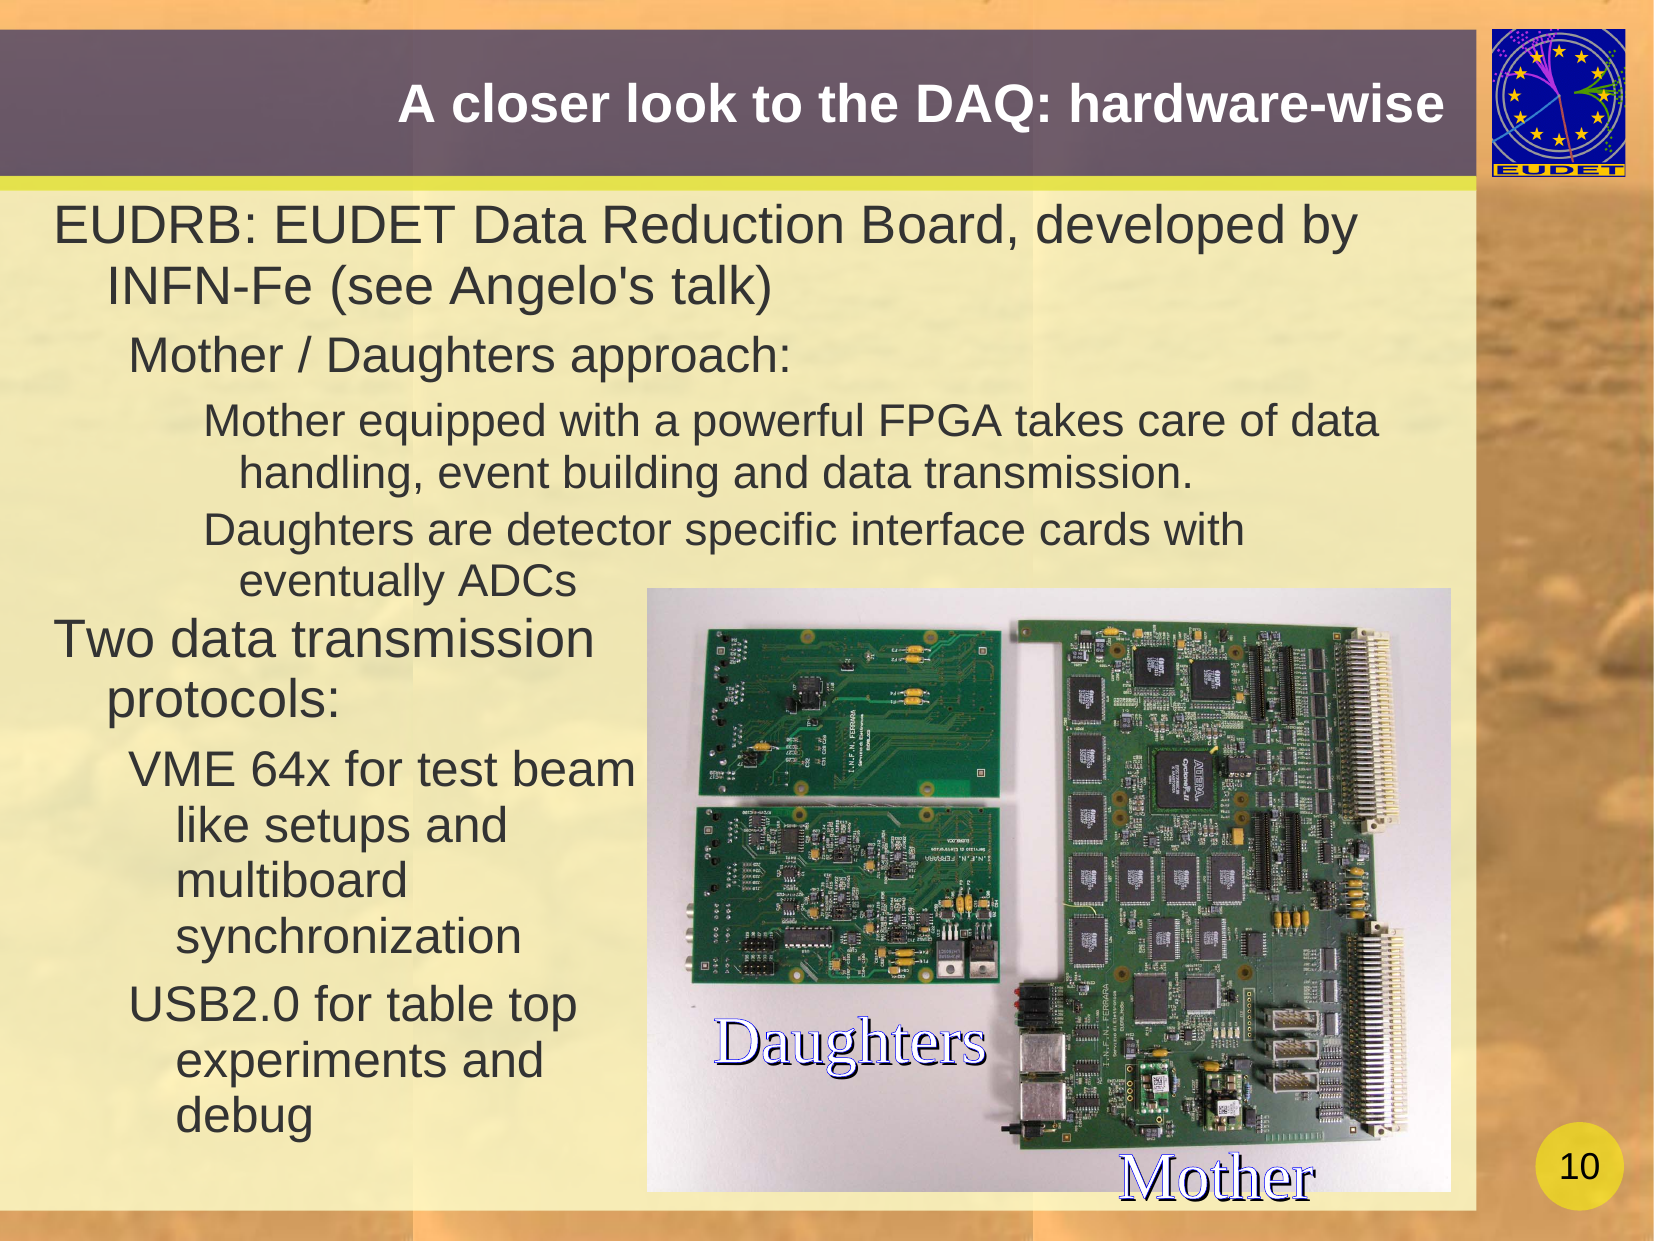

# A closer look to the DAQ: hardware-wise
EUDRB: EUDET Data Reduction Board, developed by INFN-Fe (see Angelo's talk)
Mother / Daughters approach:
Mother equipped with a powerful FPGA takes care of data handling, event building and data transmission.
Daughters are detector specific interface cards with eventually ADCs
Two data transmission protocols:
VME 64x for test beam like setups and multiboard synchronization
USB2.0 for table top experiments and debug
Daughters
Mother